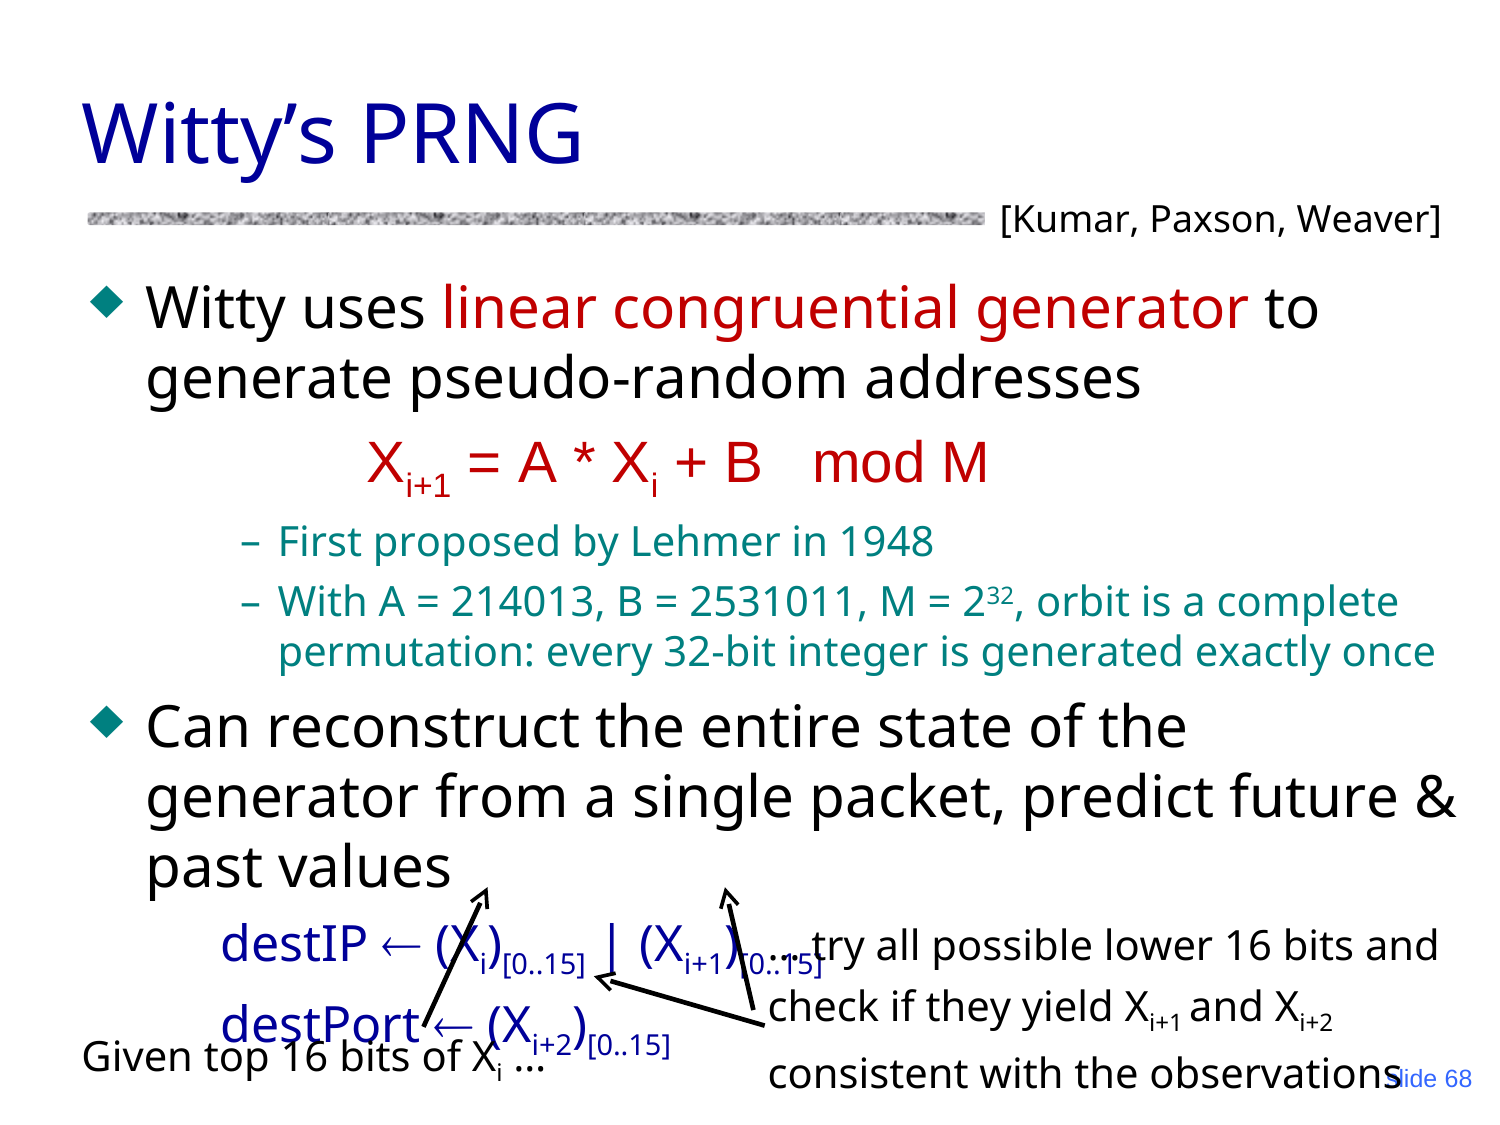

Witty’s PRNG
[Kumar, Paxson, Weaver]
Witty uses linear congruential generator to generate pseudo-random addresses
		 Xi+1 = A * Xi + B mod M
First proposed by Lehmer in 1948
With A = 214013, B = 2531011, M = 232, orbit is a complete permutation: every 32-bit integer is generated exactly once
Can reconstruct the entire state of the generator from a single packet, predict future & past values
		destIP  (Xi)[0..15] | (Xi+1)[0..15]
		destPort  (Xi+2)[0..15]
… try all possible lower 16 bits and
check if they yield Xi+1 and Xi+2
consistent with the observations
Given top 16 bits of Xi …
slide